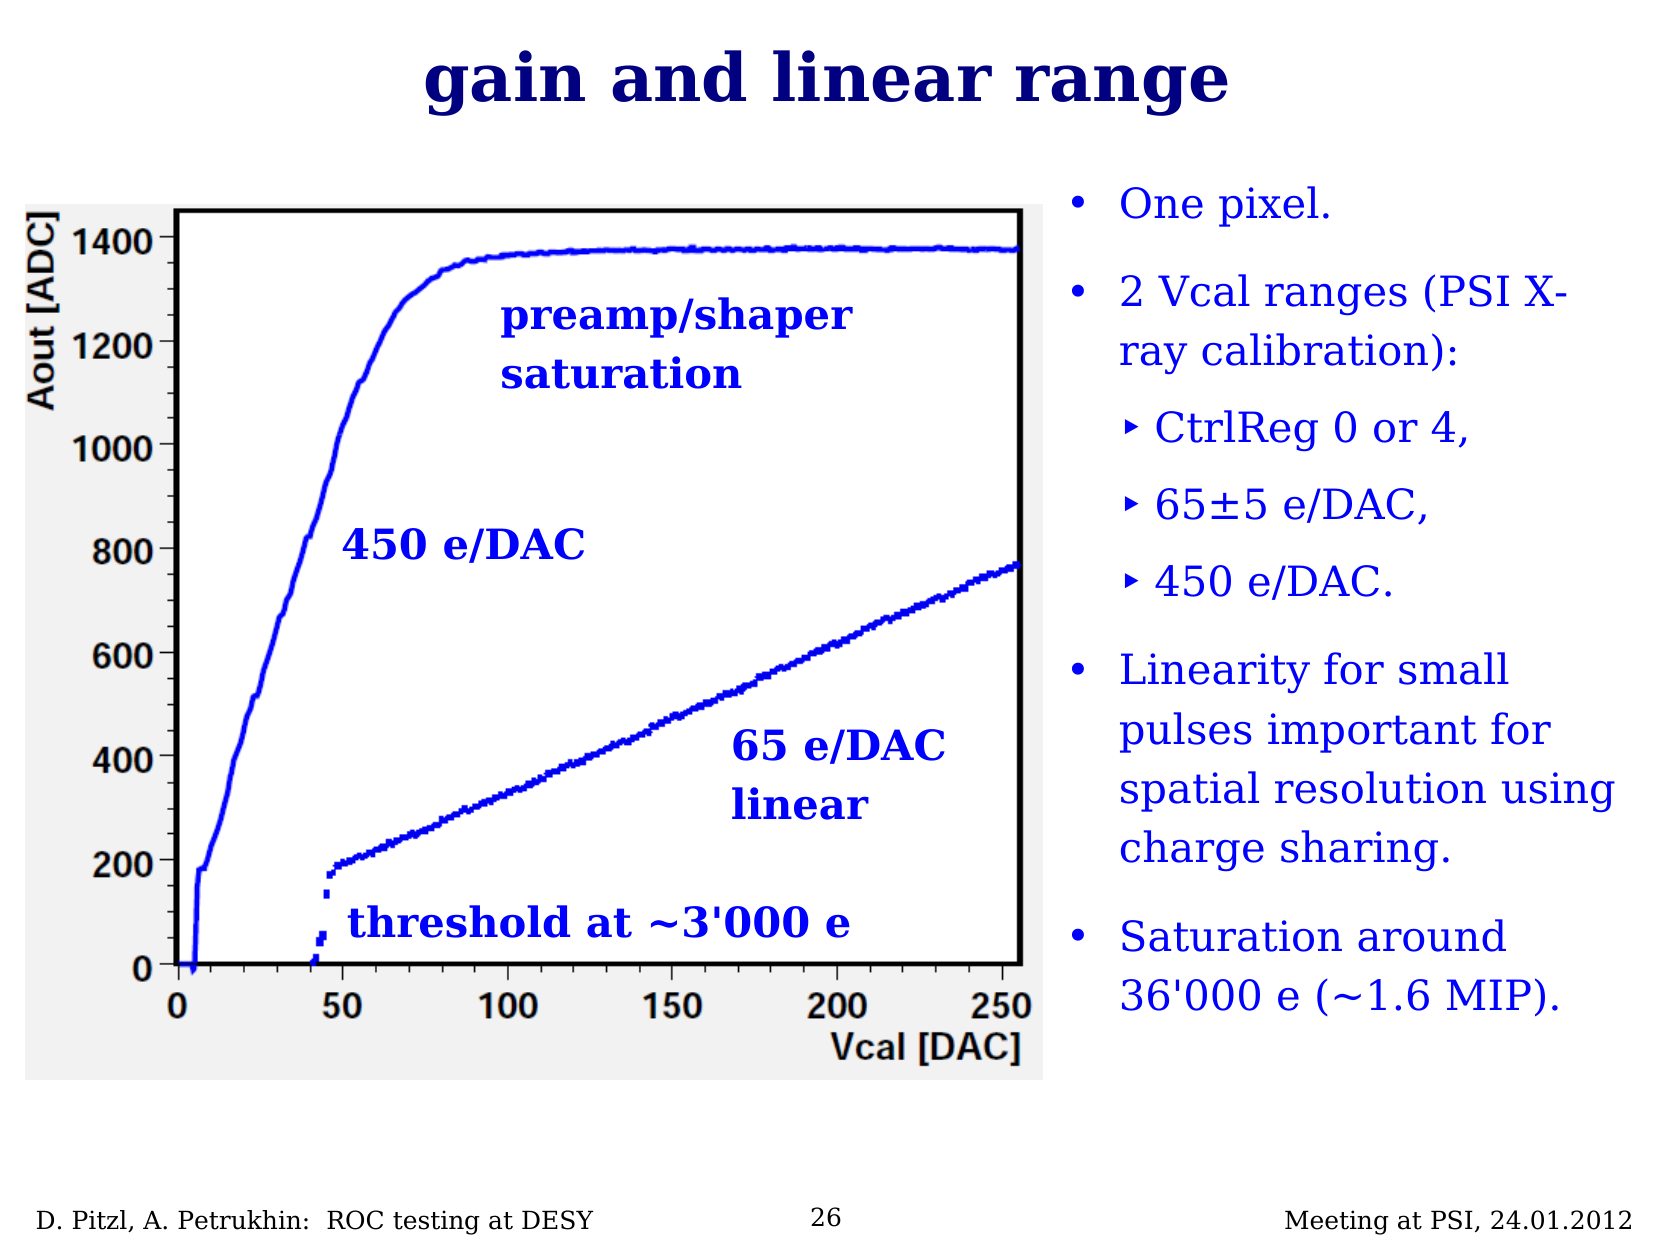

# gain and linear range
One pixel.
2 Vcal ranges (PSI X-ray calibration):
CtrlReg 0 or 4,
65±5 e/DAC,
450 e/DAC.
Linearity for small pulses important for spatial resolution using charge sharing.
Saturation around 36'000 e (~1.6 MIP).
preamp/shaper
saturation
450 e/DAC
65 e/DAC
linear
threshold at ~3'000 e